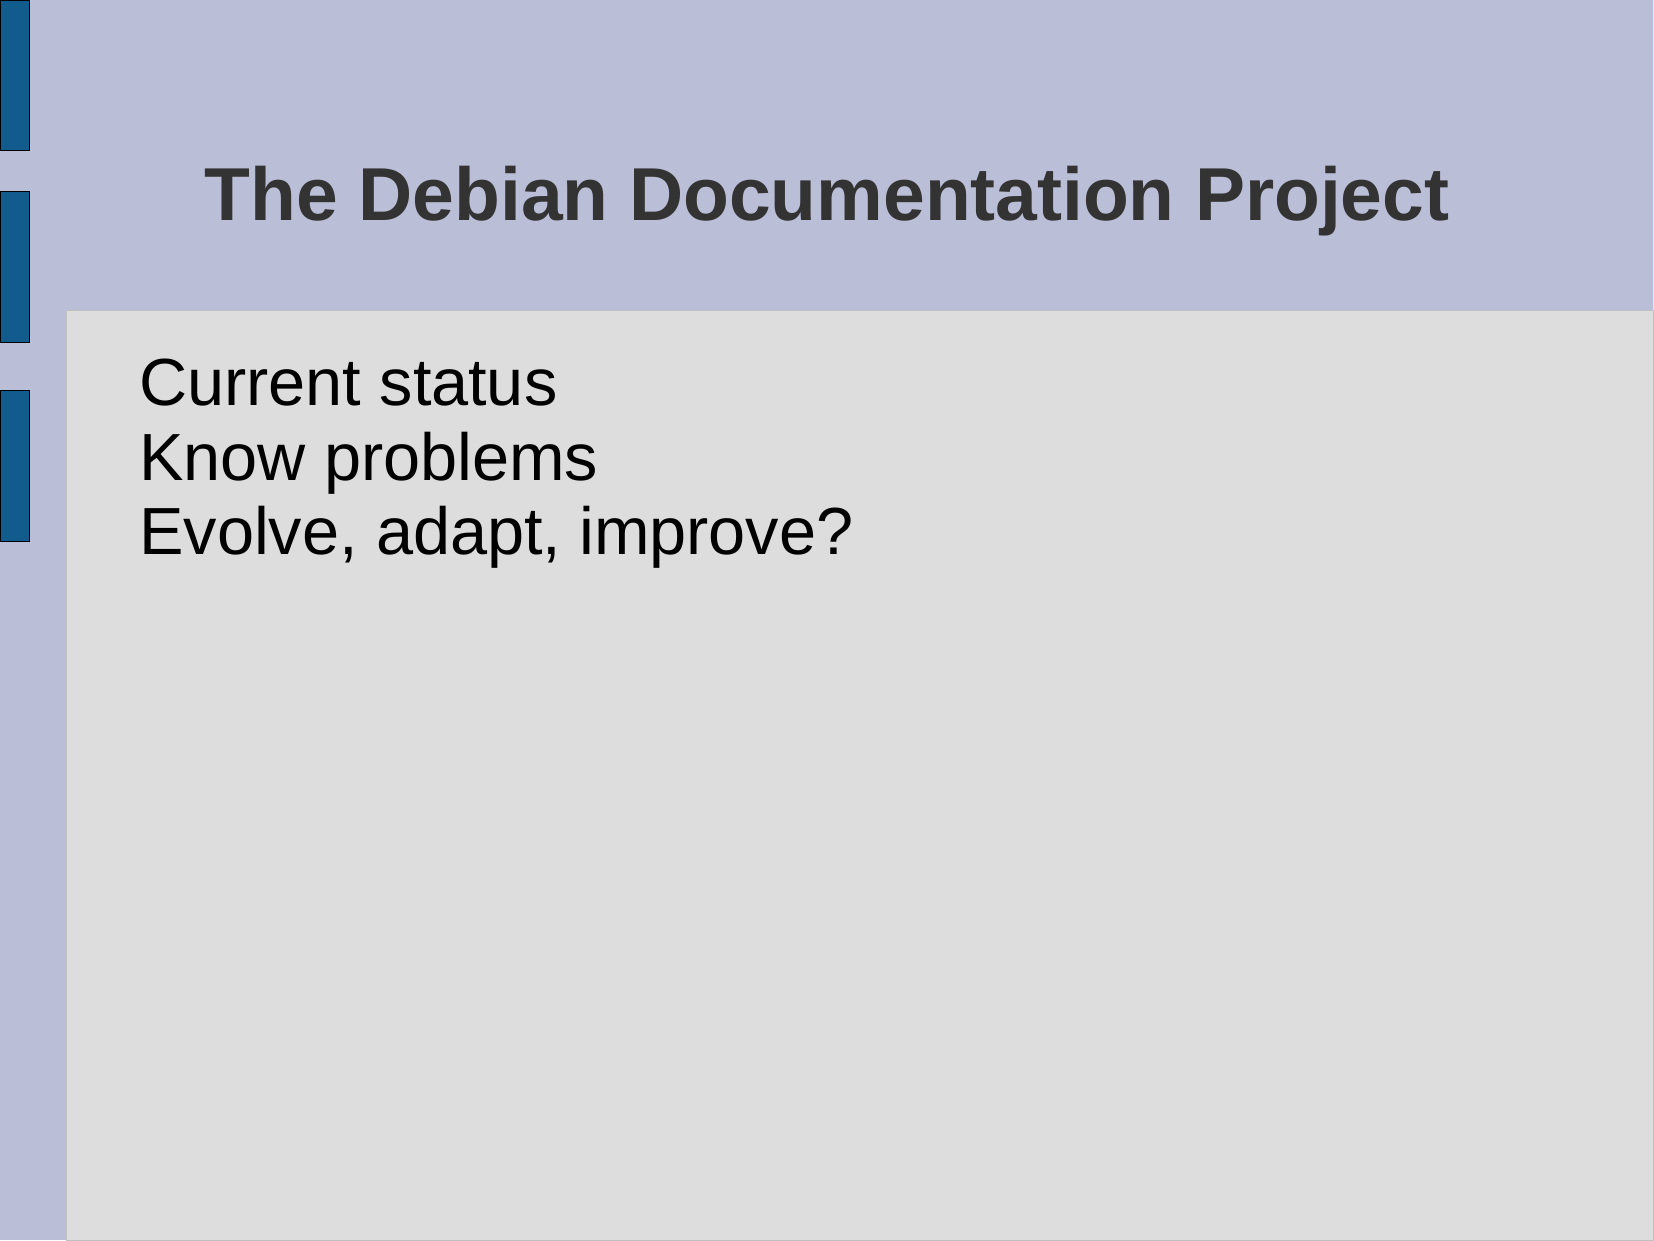

# The Debian Documentation Project
Current status
Know problems
Evolve, adapt, improve?